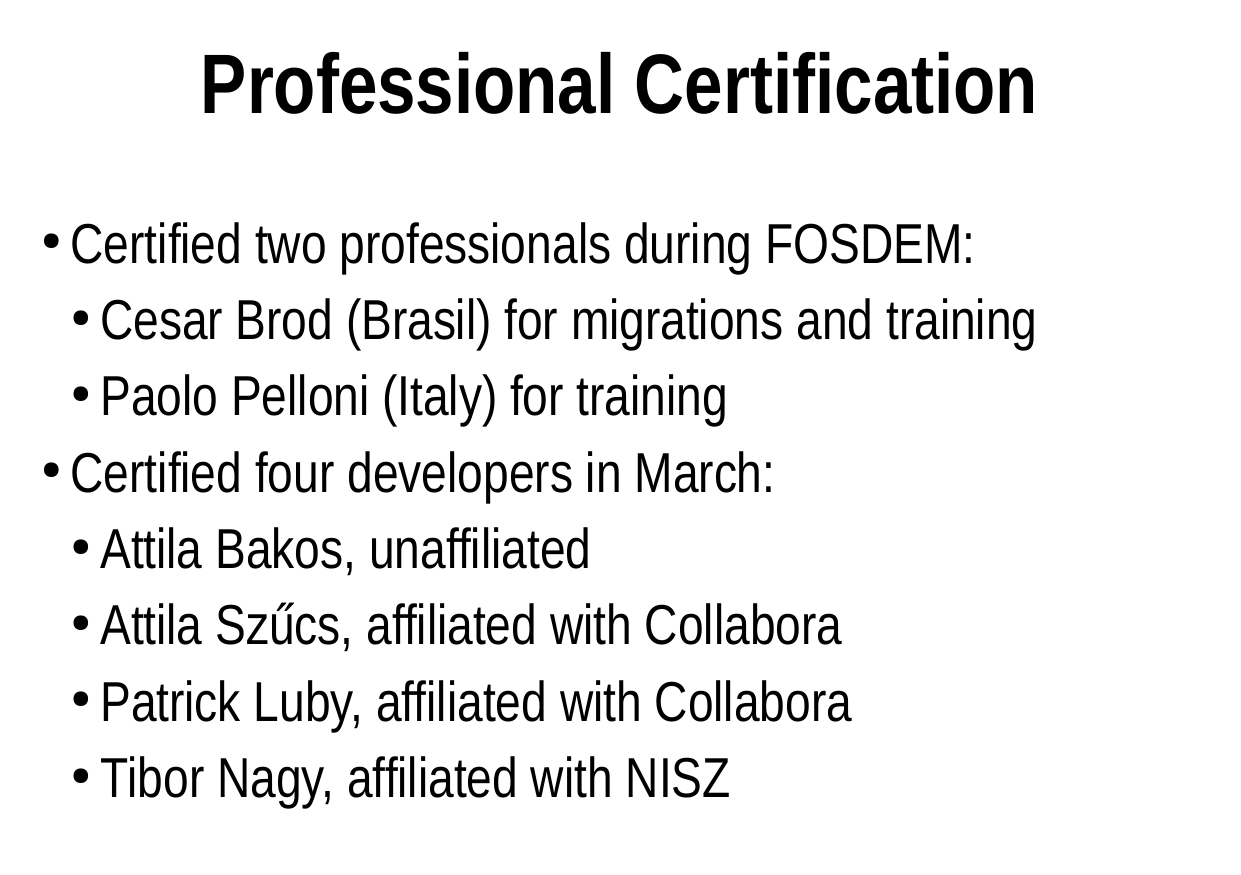

# Professional Certification
Certified two professionals during FOSDEM:
Cesar Brod (Brasil) for migrations and training
Paolo Pelloni (Italy) for training
Certified four developers in March:
Attila Bakos, unaffiliated
Attila Szűcs, affiliated with Collabora
Patrick Luby, affiliated with Collabora
Tibor Nagy, affiliated with NISZ